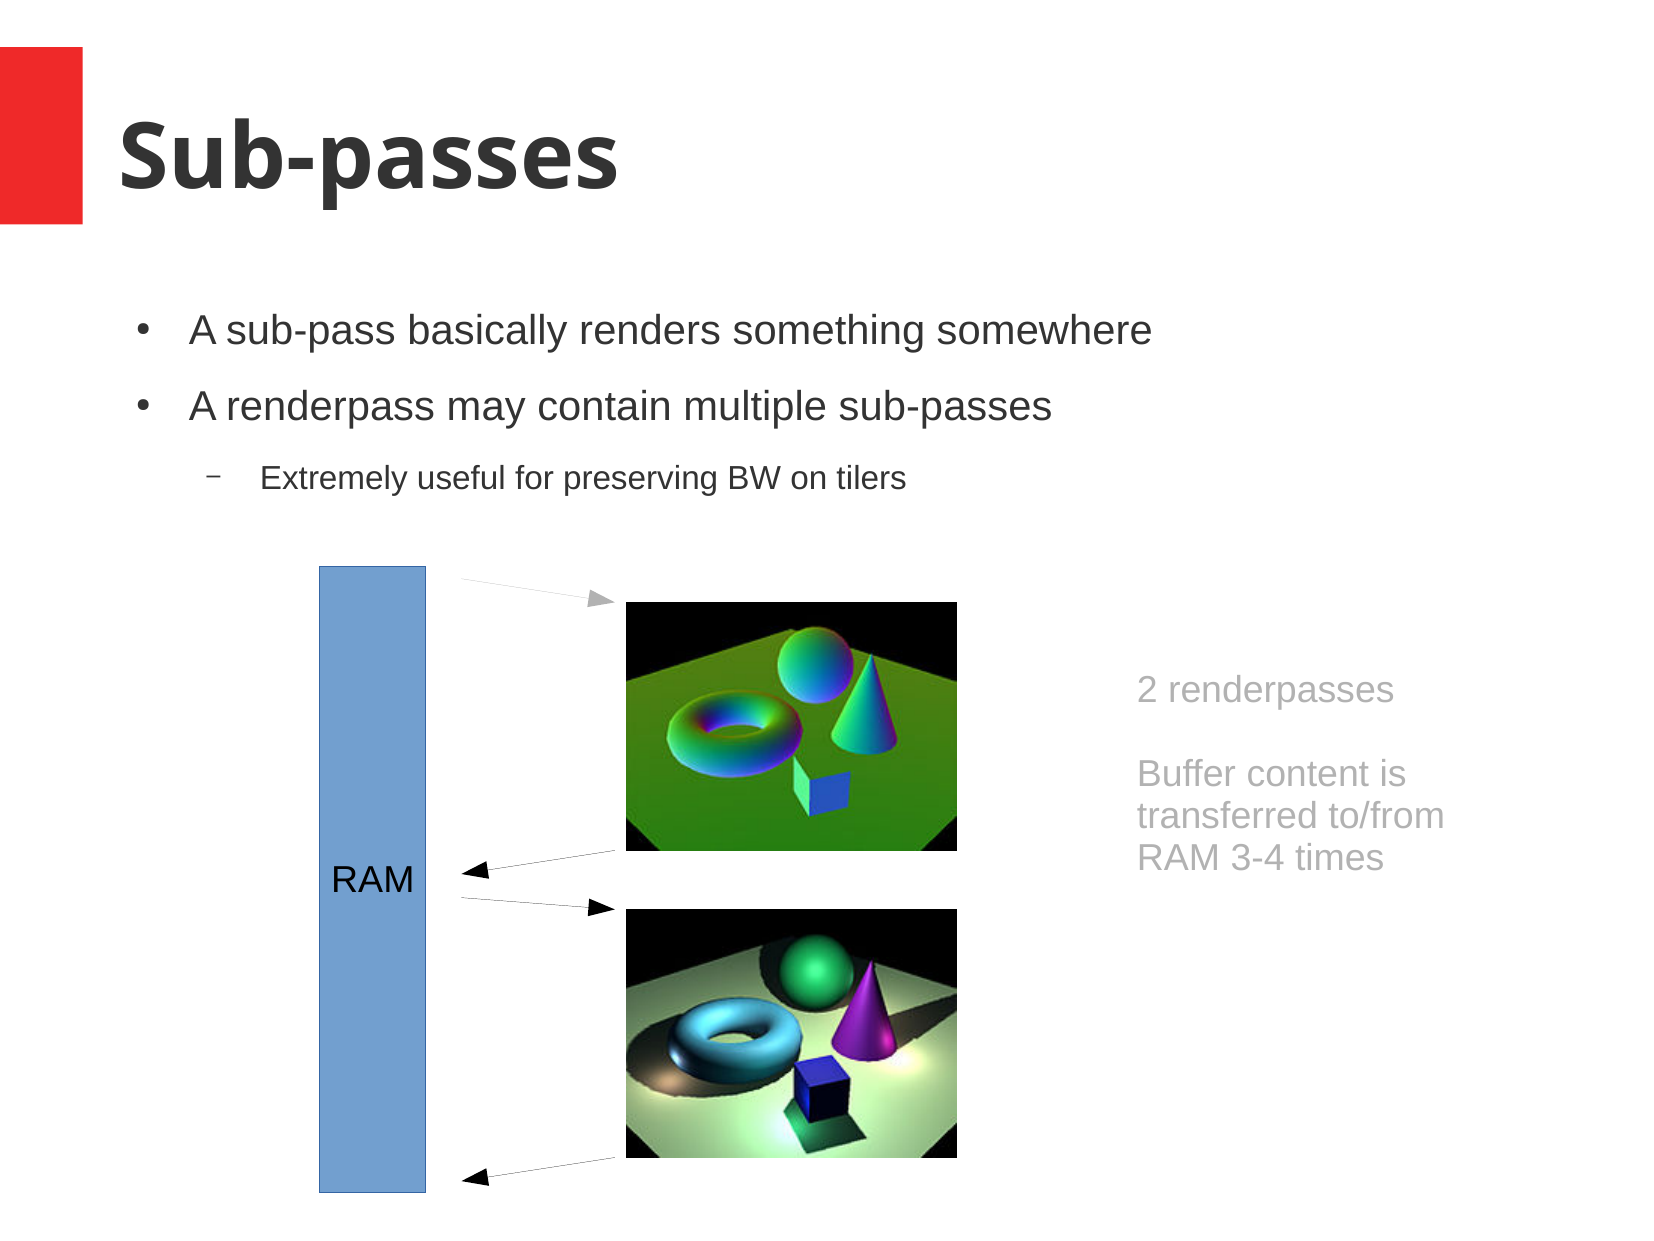

# Sub-passes
A sub-pass basically renders something somewhere
A renderpass may contain multiple sub-passes
Extremely useful for preserving BW on tilers
RAM
2 renderpasses
Buffer content is transferred to/from RAM 3-4 times